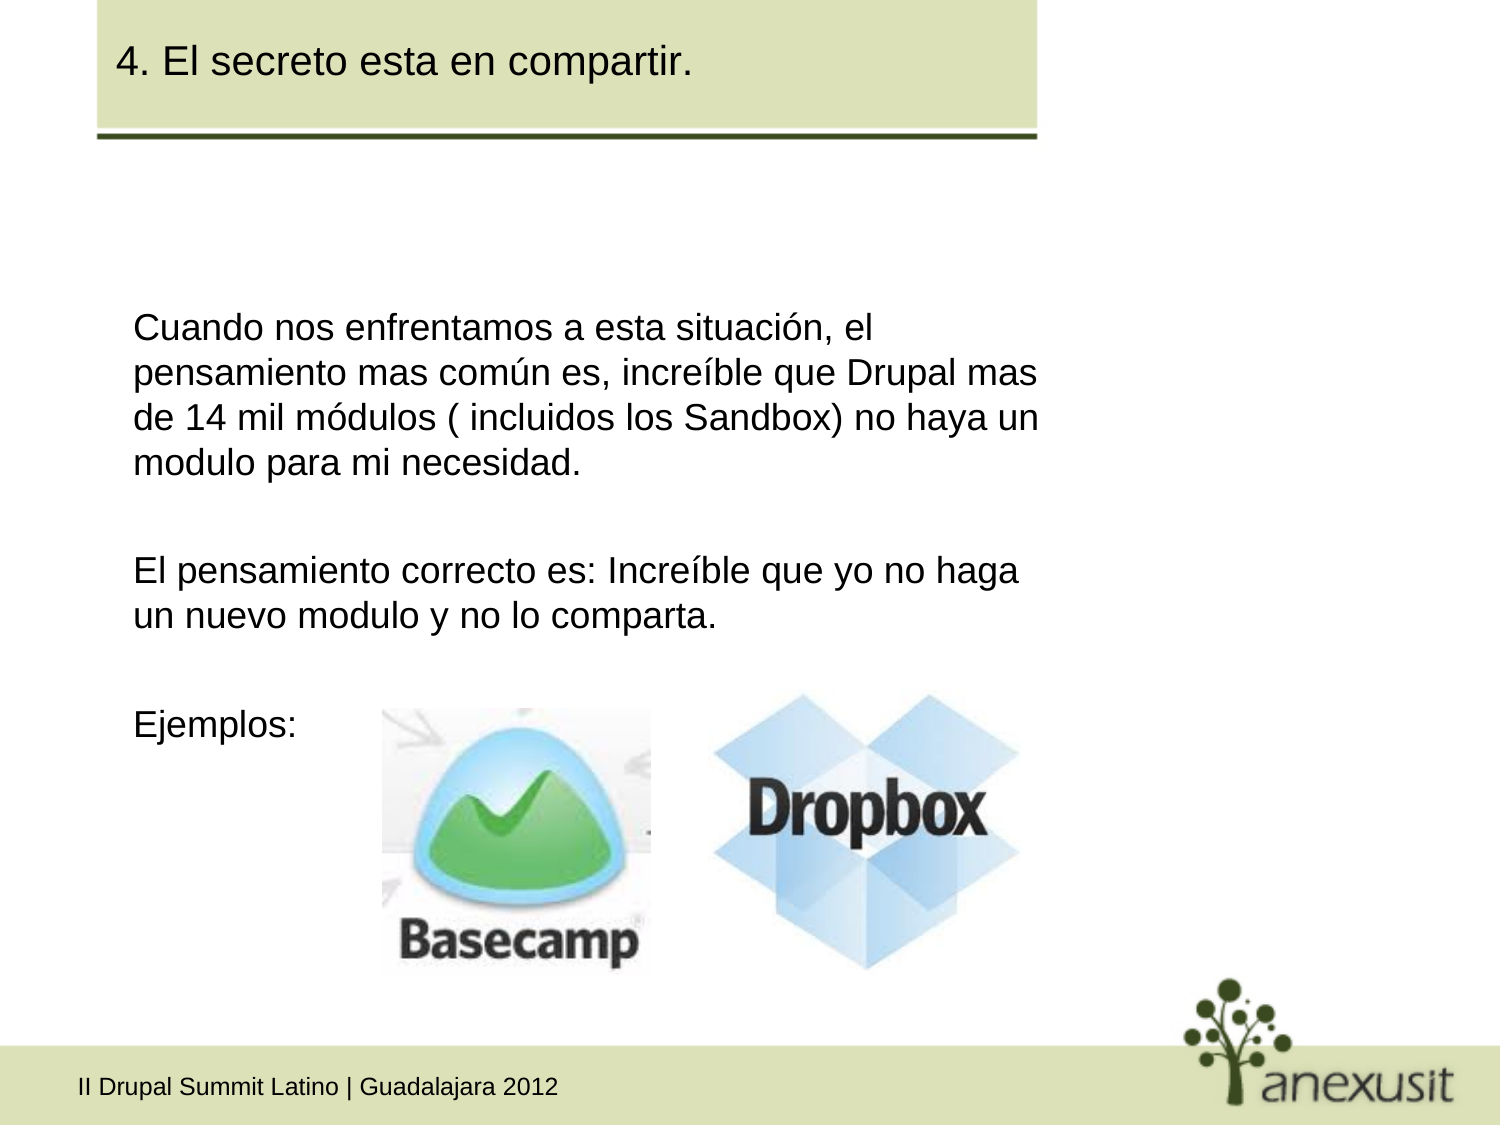

4. El secreto esta en compartir.
Cuando nos enfrentamos a esta situación, el pensamiento mas común es, increíble que Drupal mas de 14 mil módulos ( incluidos los Sandbox) no haya un modulo para mi necesidad.
El pensamiento correcto es: Increíble que yo no haga un nuevo modulo y no lo comparta.
Ejemplos:
II Drupal Summit Latino | Guadalajara 2012